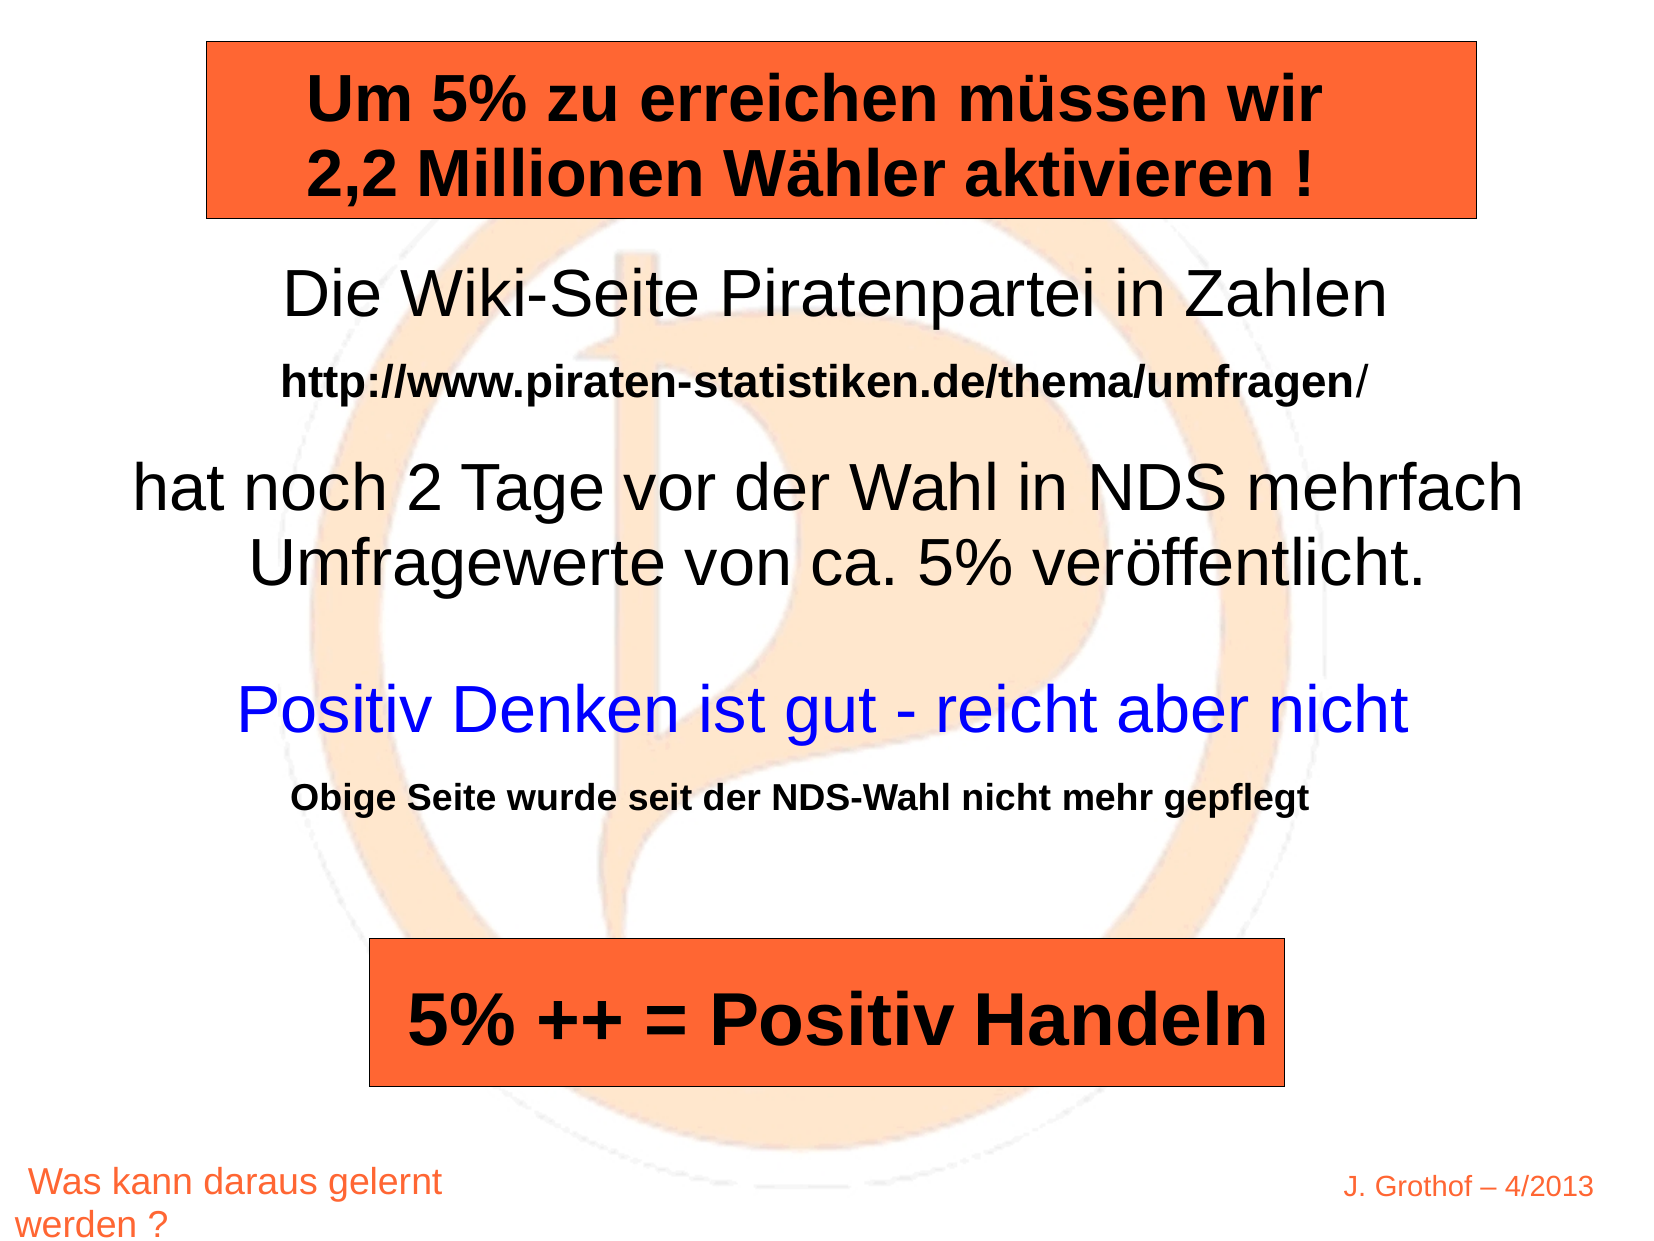

Um 5% zu erreichen müssen wir
2,2 Millionen Wähler aktivieren !
 Die Wiki-Seite Piratenpartei in Zahlen
http://www.piraten-statistiken.de/thema/umfragen/
hat noch 2 Tage vor der Wahl in NDS mehrfach
 Umfragewerte von ca. 5% veröffentlicht.
Positiv Denken ist gut - reicht aber nicht
Obige Seite wurde seit der NDS-Wahl nicht mehr gepflegt
 5% ++ = Positiv Handeln
Was kann daraus gelernt werden ?